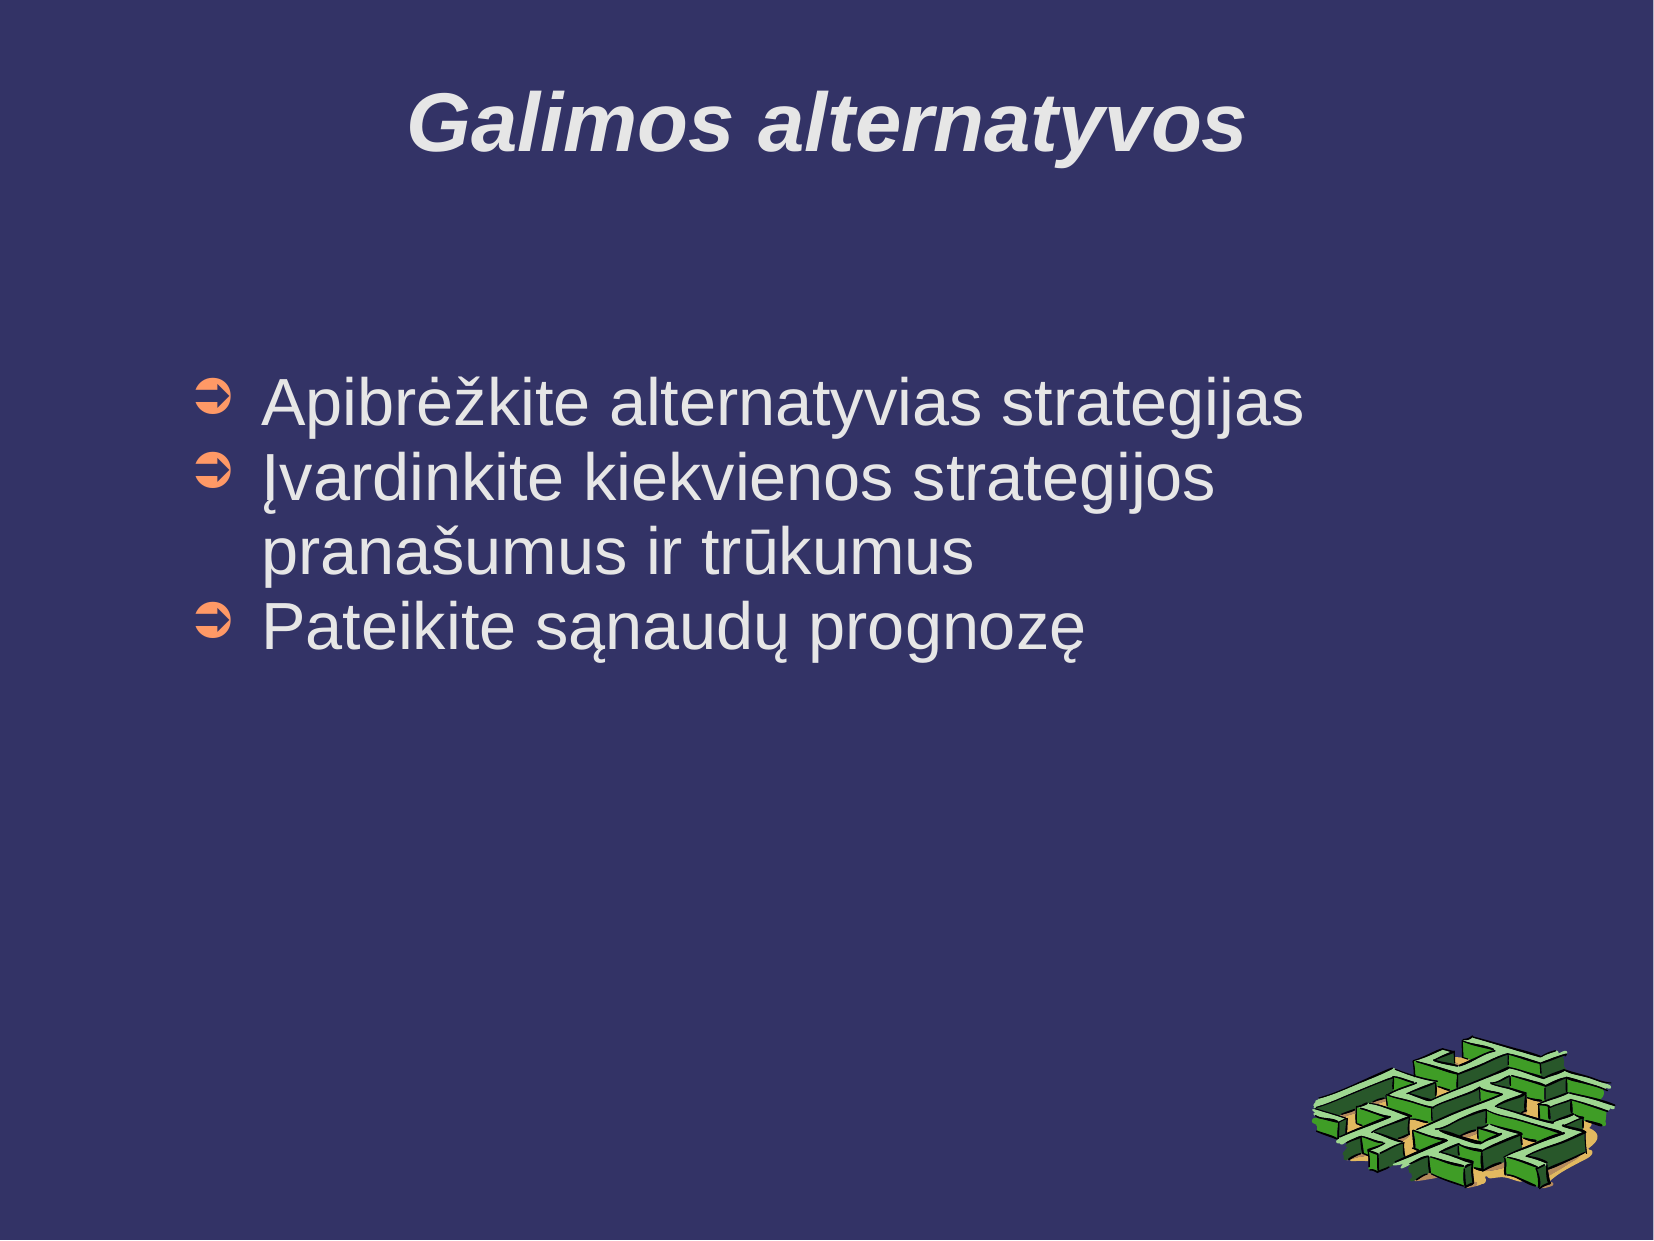

# Galimos alternatyvos
Apibrėžkite alternatyvias strategijas
Įvardinkite kiekvienos strategijos pranašumus ir trūkumus
Pateikite sąnaudų prognozę